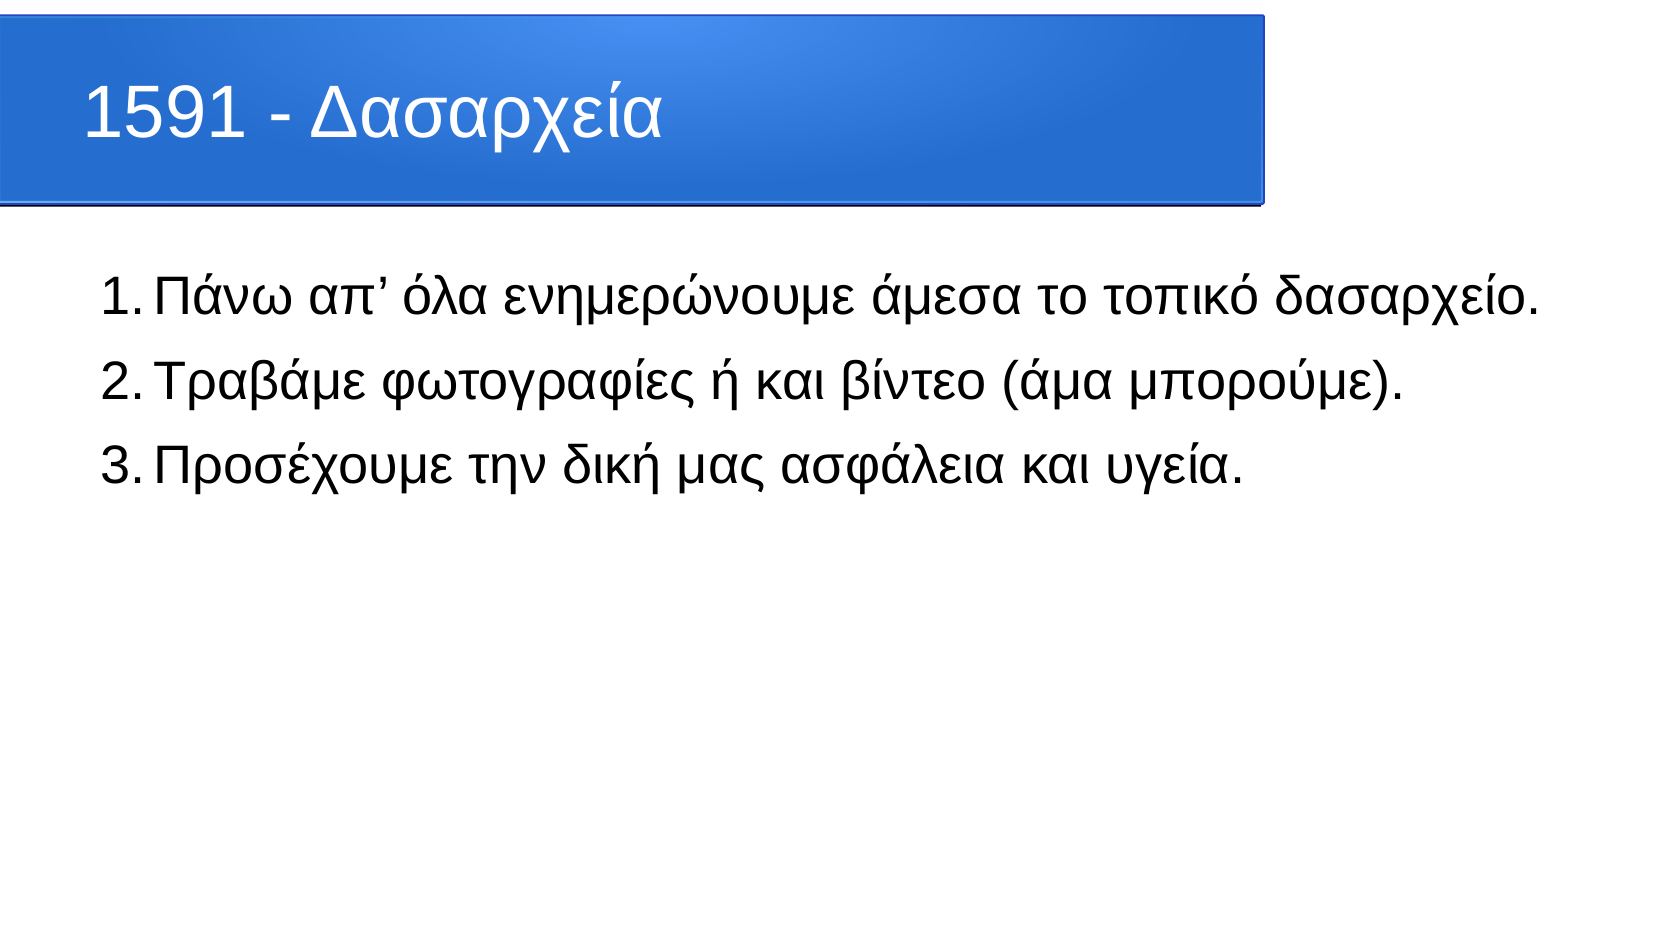

# 1591 - Δασαρχεία
Πάνω απ’ όλα ενημερώνουμε άμεσα το τοπικό δασαρχείο.
Τραβάμε φωτογραφίες ή και βίντεο (άμα μπορούμε).
Προσέχουμε την δική μας ασφάλεια και υγεία.